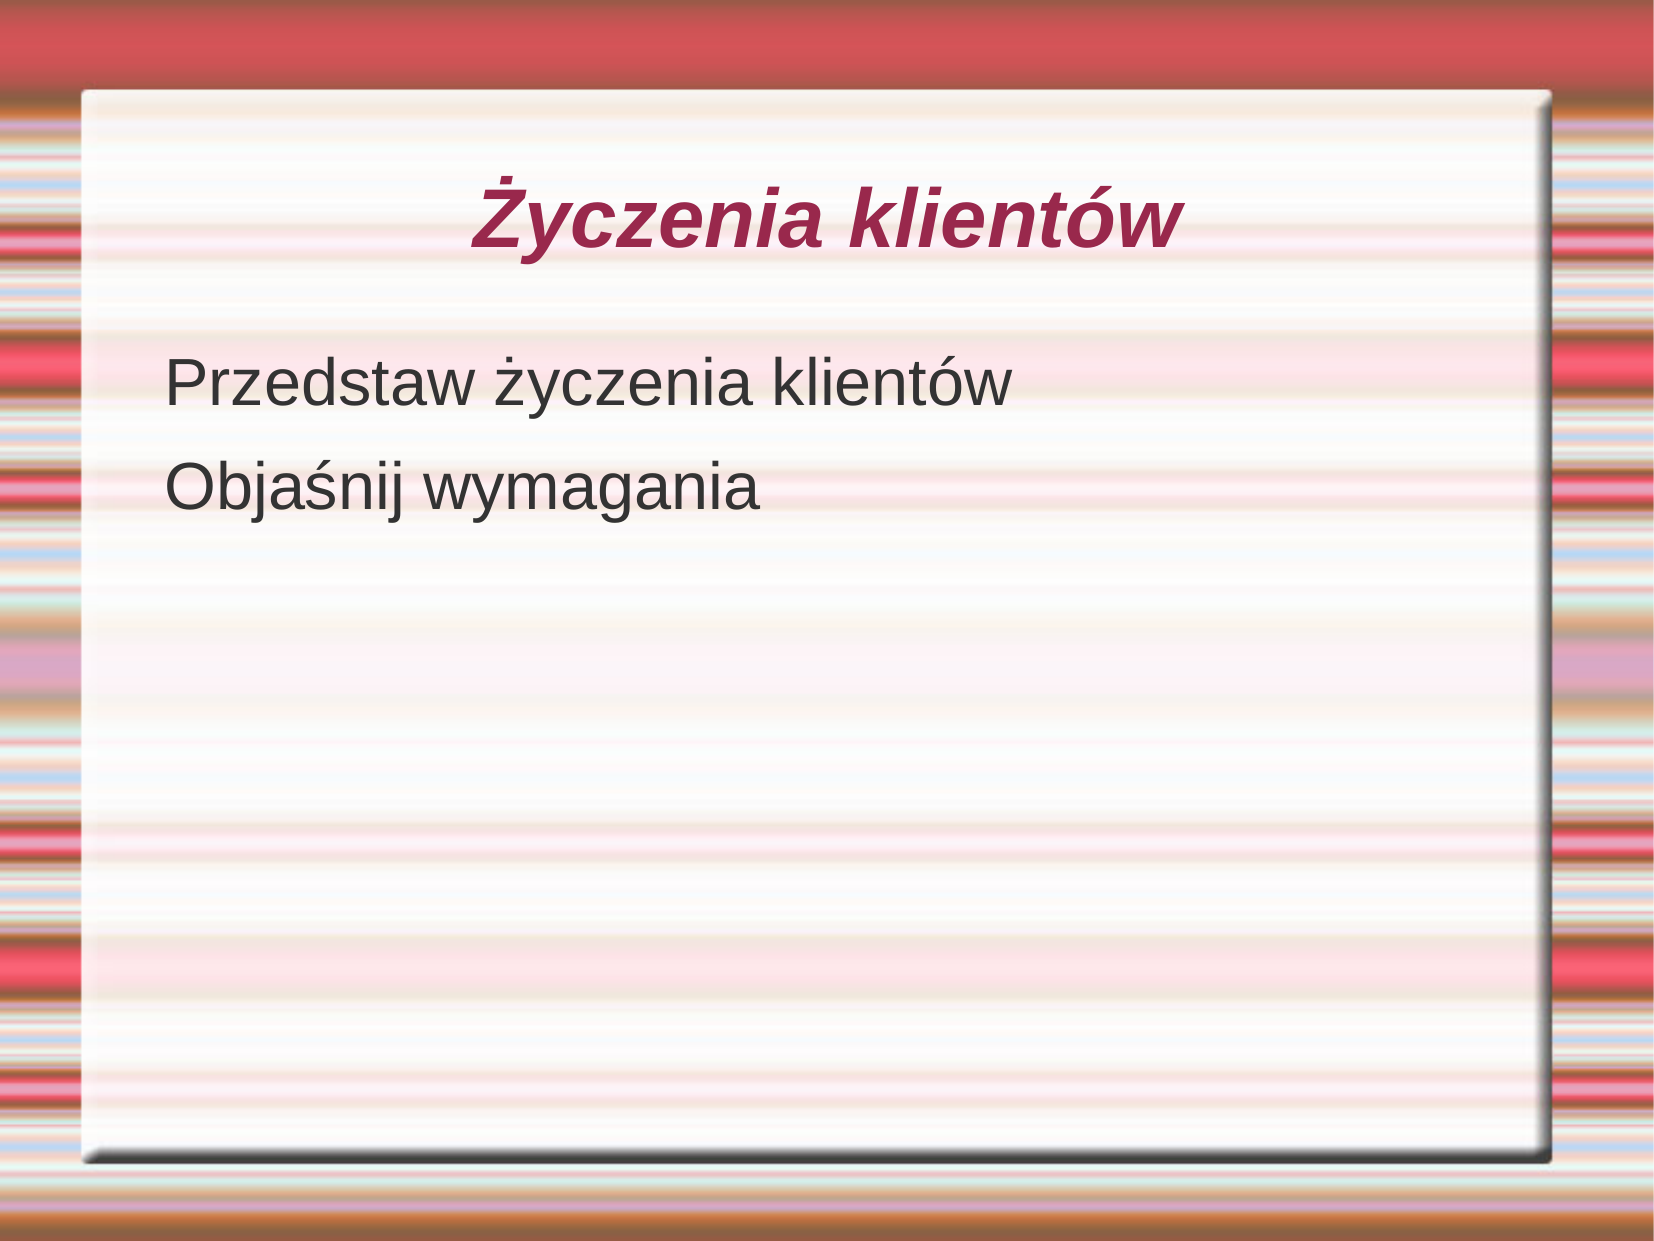

# Życzenia klientów
Przedstaw życzenia klientów
Objaśnij wymagania